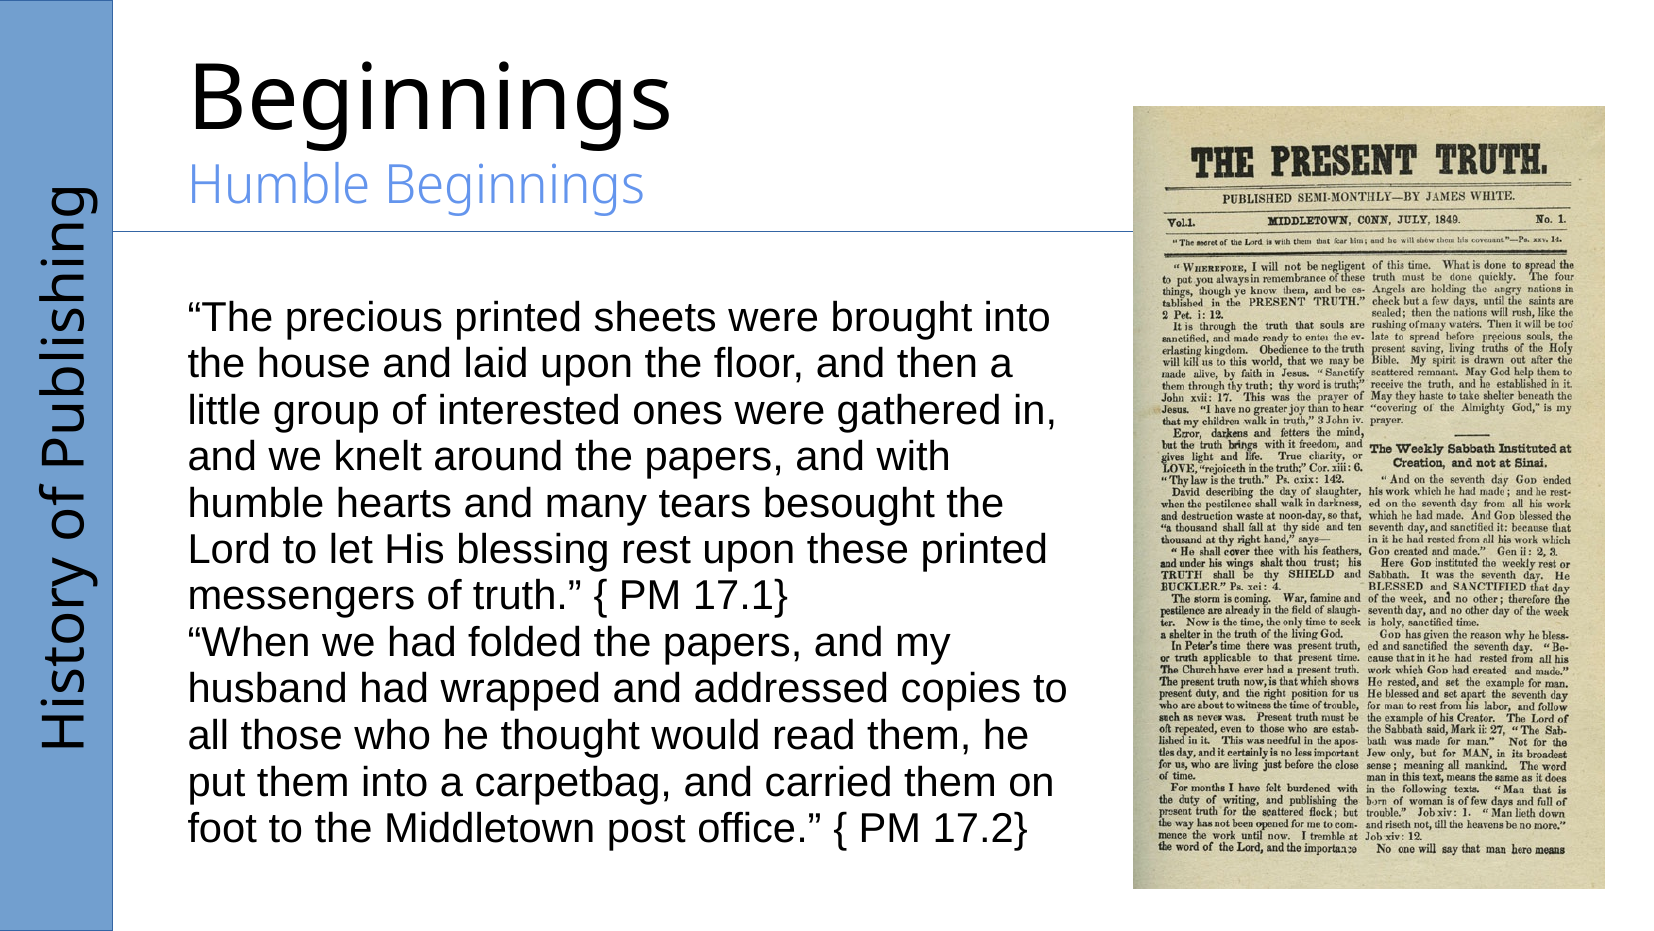

# Beginnings
Humble Beginnings
“The precious printed sheets were brought into the house and laid upon the floor, and then a little group of interested ones were gathered in, and we knelt around the papers, and with humble hearts and many tears besought the Lord to let His blessing rest upon these printed messengers of truth.” { PM 17.1}
“When we had folded the papers, and my husband had wrapped and addressed copies to all those who he thought would read them, he put them into a carpetbag, and carried them on foot to the Middletown post office.” { PM 17.2}
History of Publishing